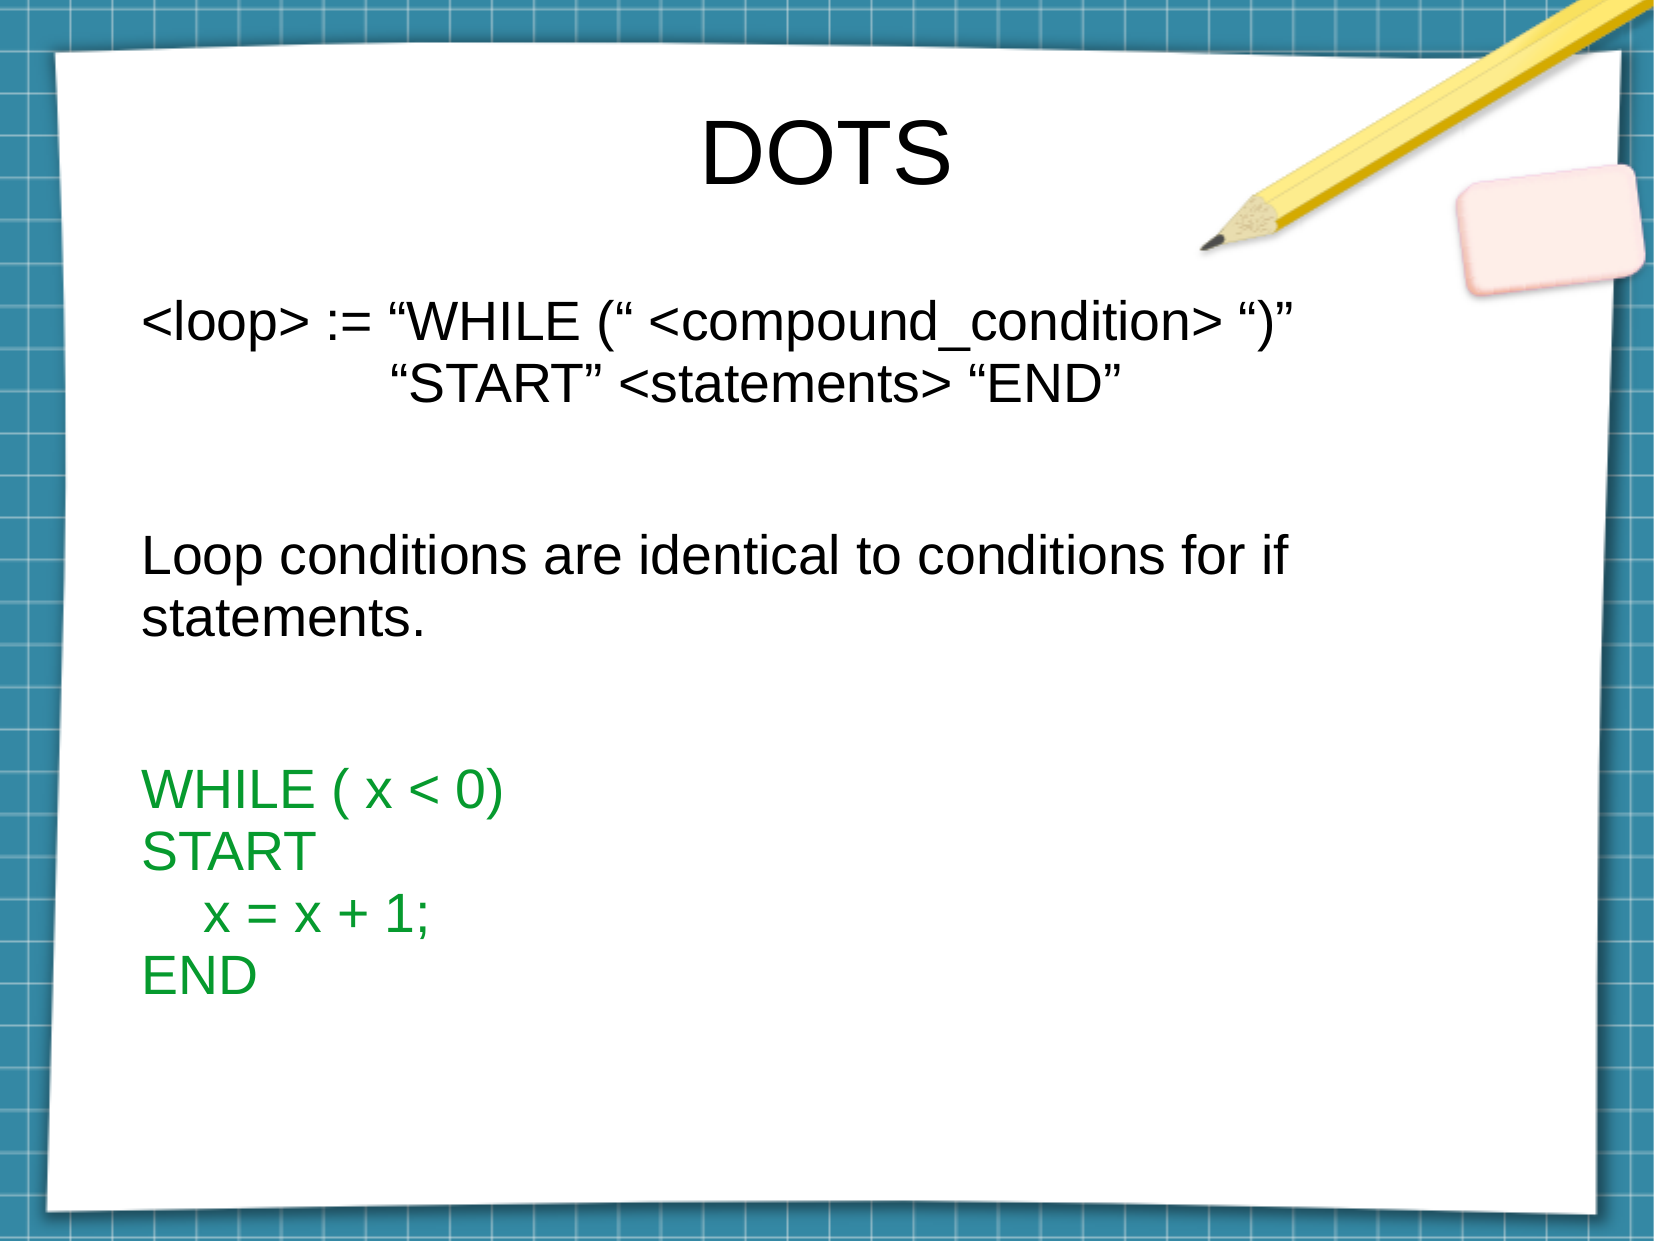

# DOTS
<loop> := “WHILE (“ <compound_condition> “)”
		 			 					“START” <statements> “END”
Loop conditions are identical to conditions for if statements.
WHILE ( x < 0)
START
	x = x + 1;
END